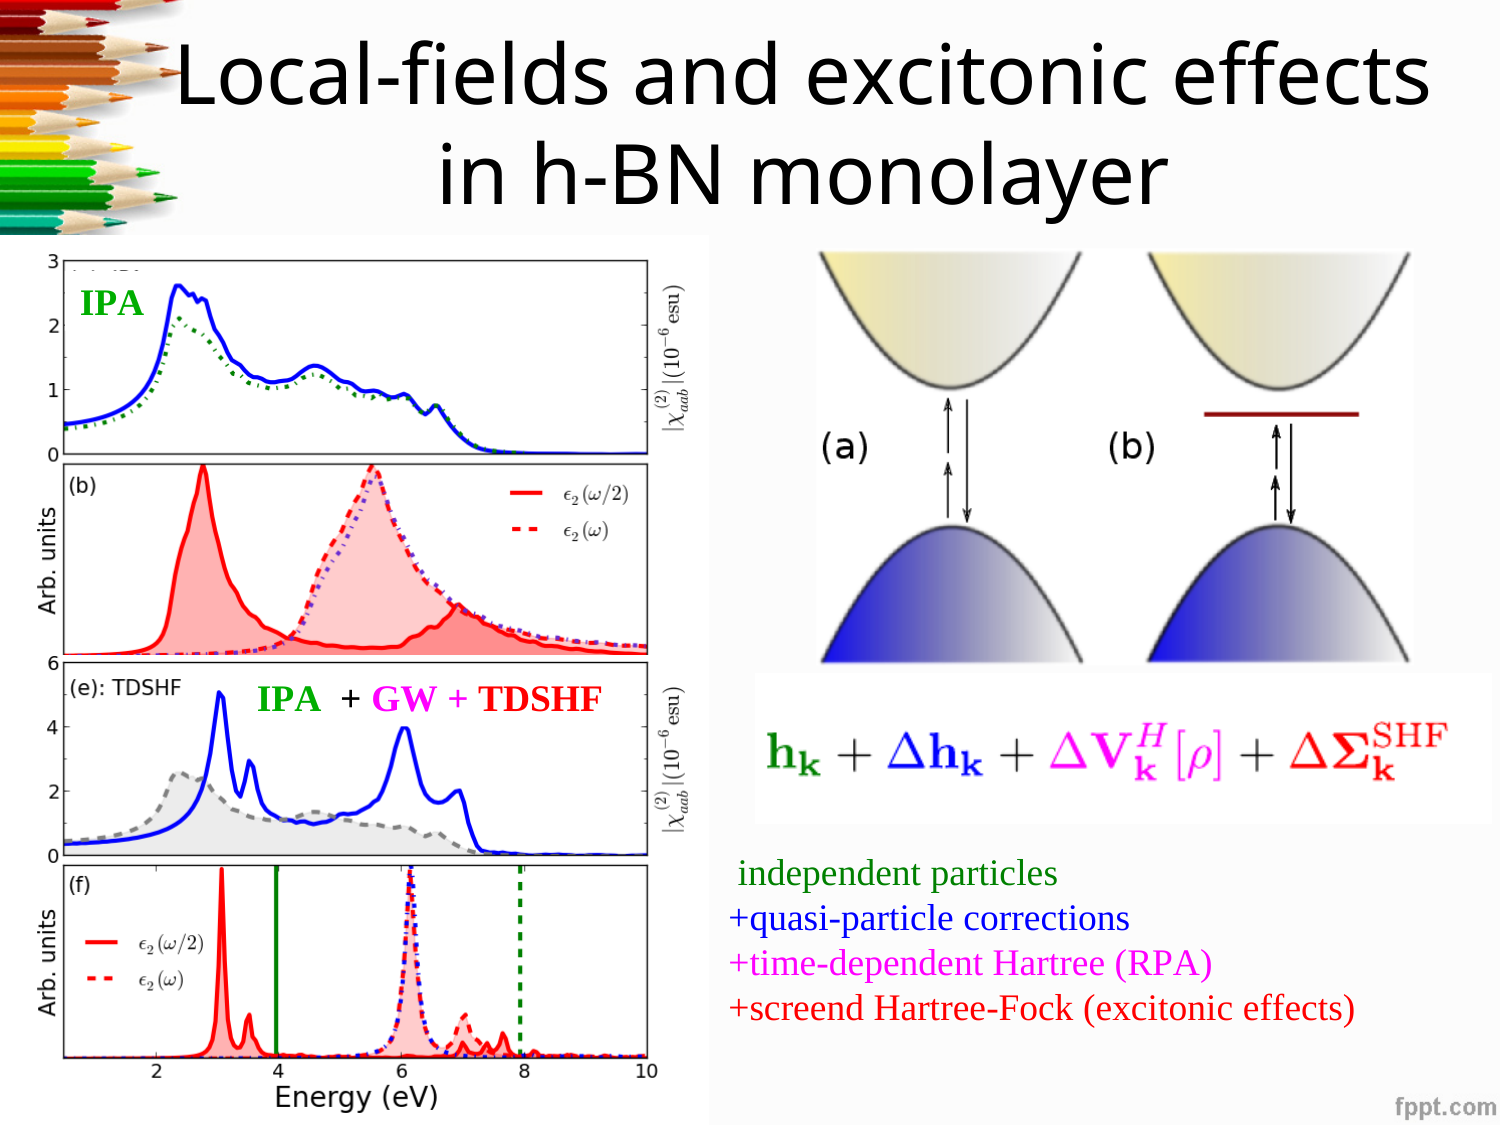

# Local-fields and excitonic effects in h-BN monolayer
IPA
IPA + GW + TDSHF
 independent particles
+quasi-particle corrections
+time-dependent Hartree (RPA)
+screend Hartree-Fock (excitonic effects)